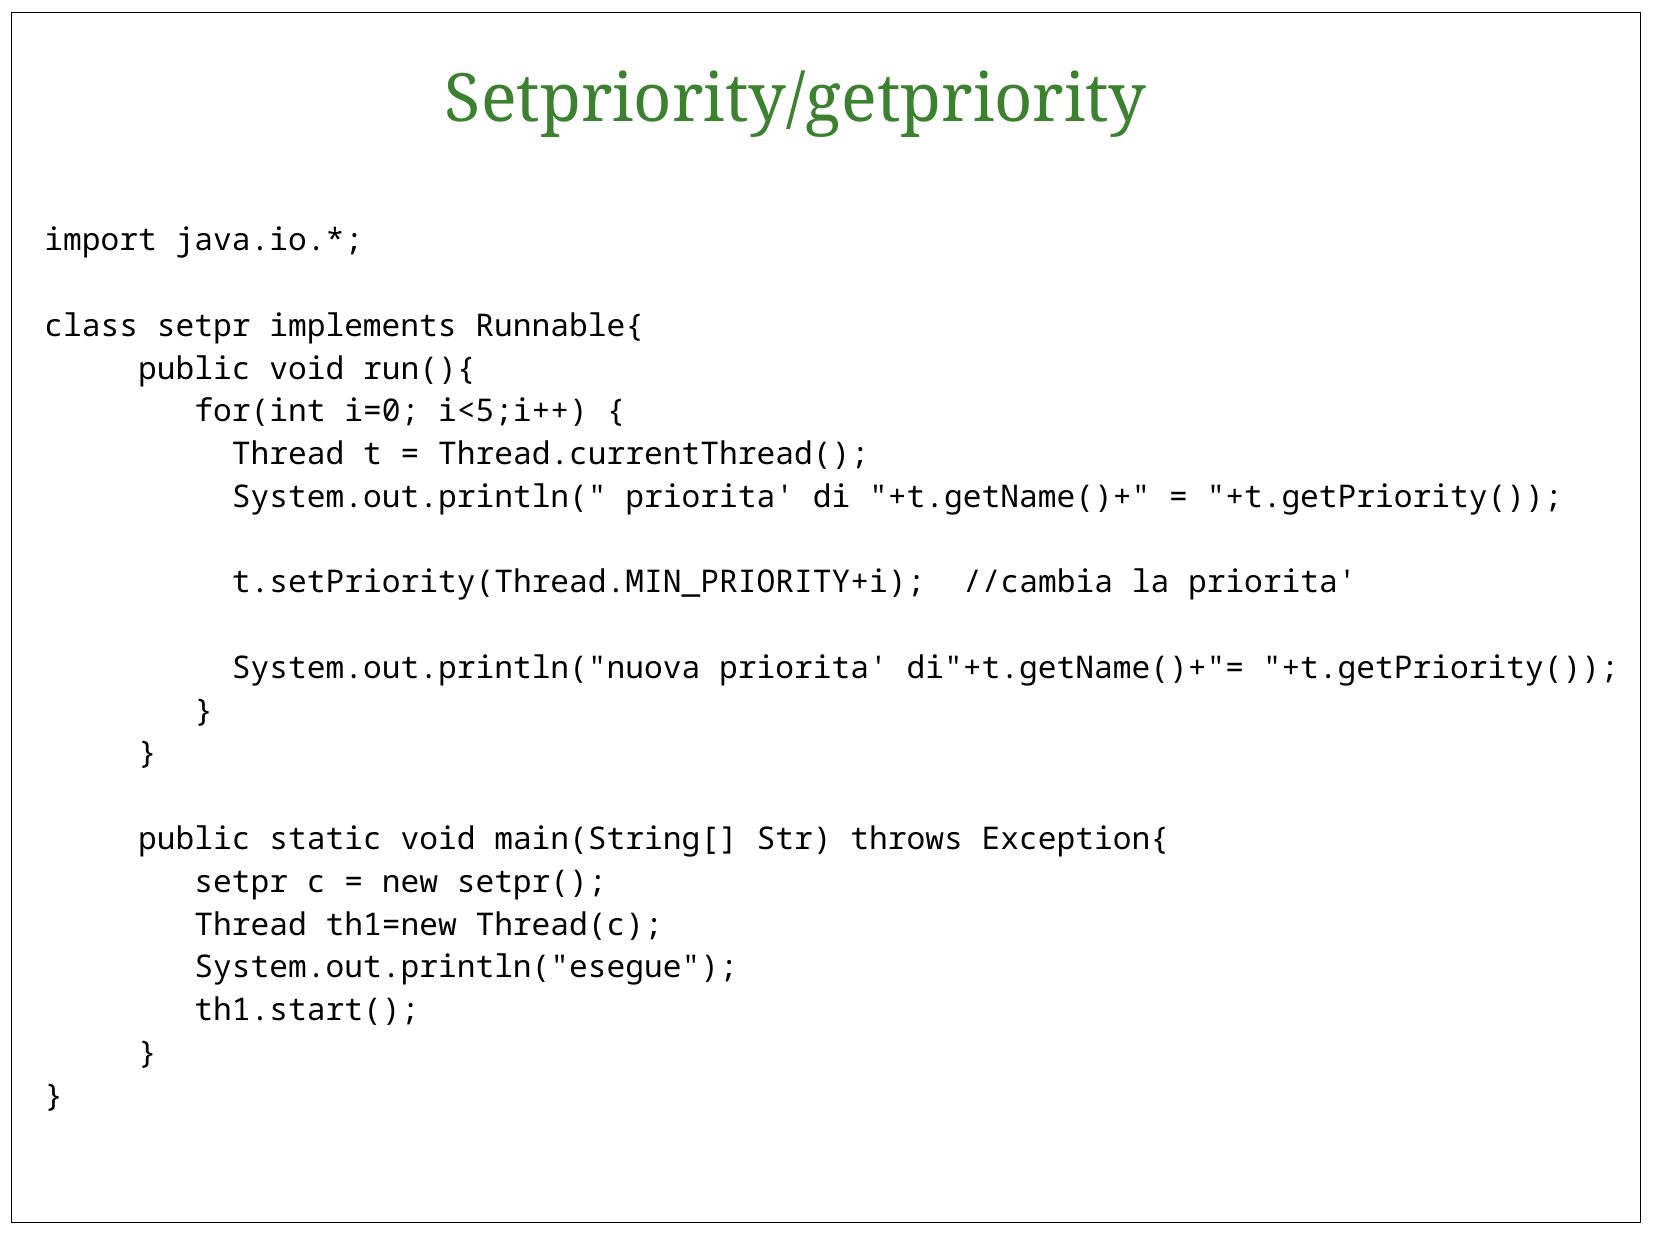

Setpriority/getpriority
import java.io.*;
class setpr implements Runnable{
	 public void run(){
 for(int i=0; i<5;i++) {
		 Thread t = Thread.currentThread();
 System.out.println(" priorita' di "+t.getName()+" = "+t.getPriority());
		 t.setPriority(Thread.MIN_PRIORITY+i);	 //cambia la priorita'
 	 System.out.println("nuova priorita' di"+t.getName()+"= "+t.getPriority());
 	}
 }
	 public static void main(String[] Str) throws Exception{
	 	setpr c = new setpr();
 		Thread th1=new Thread(c);
		System.out.println("esegue");
		th1.start();
	 }
}